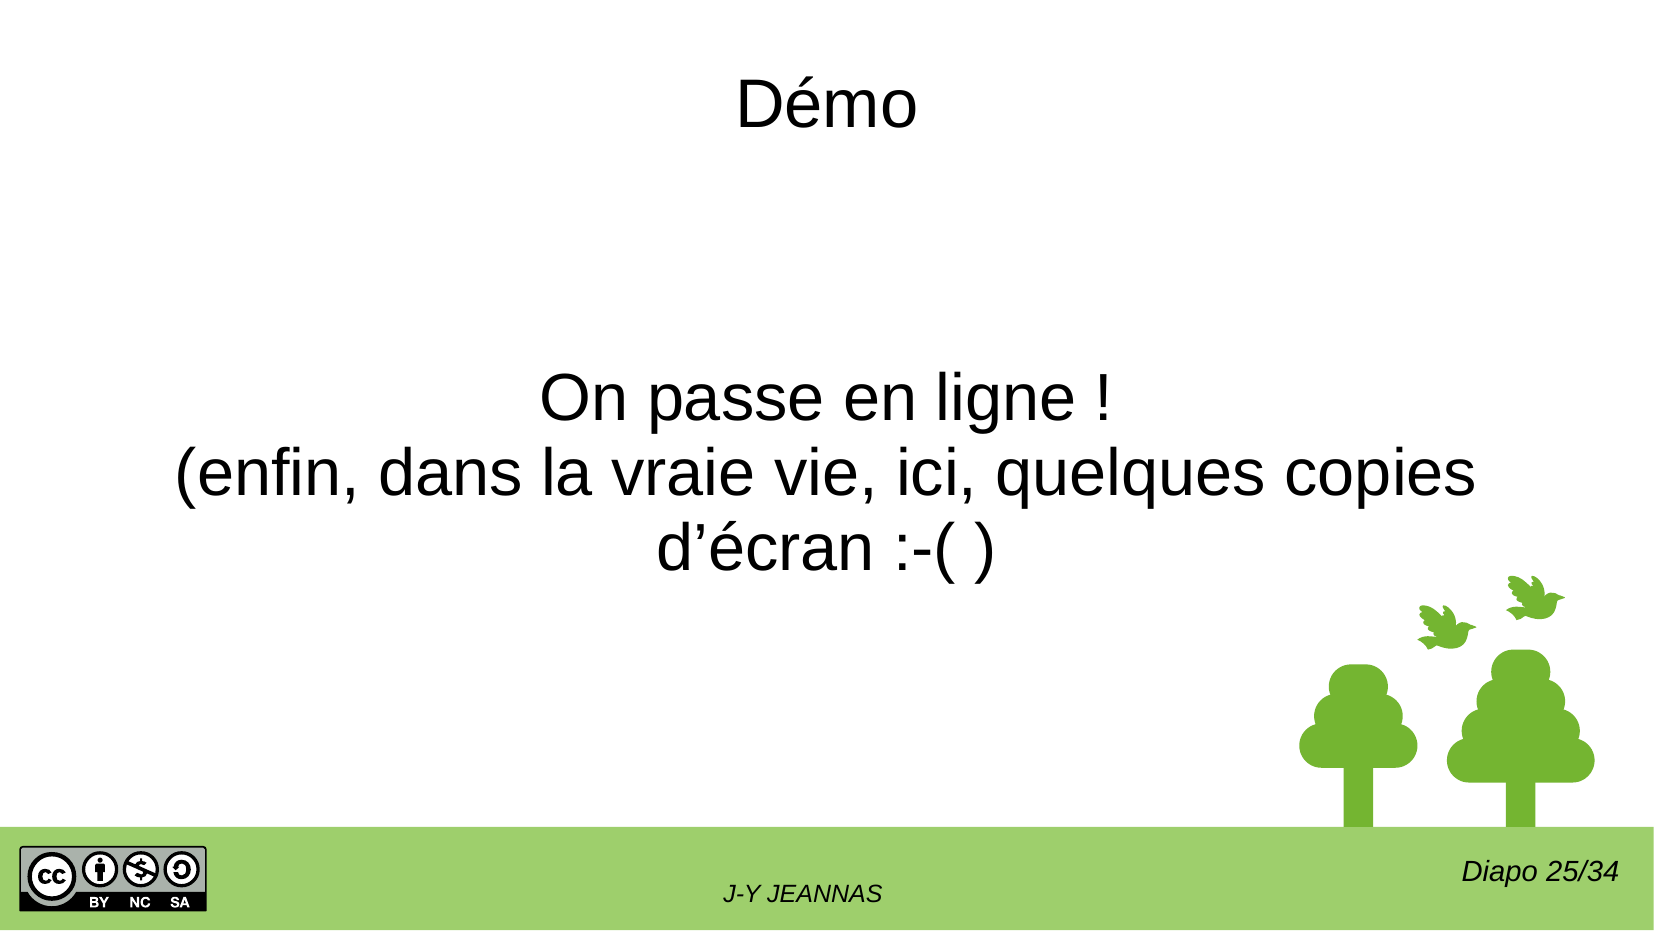

# Démo
On passe en ligne !
(enfin, dans la vraie vie, ici, quelques copies d’écran :-( )